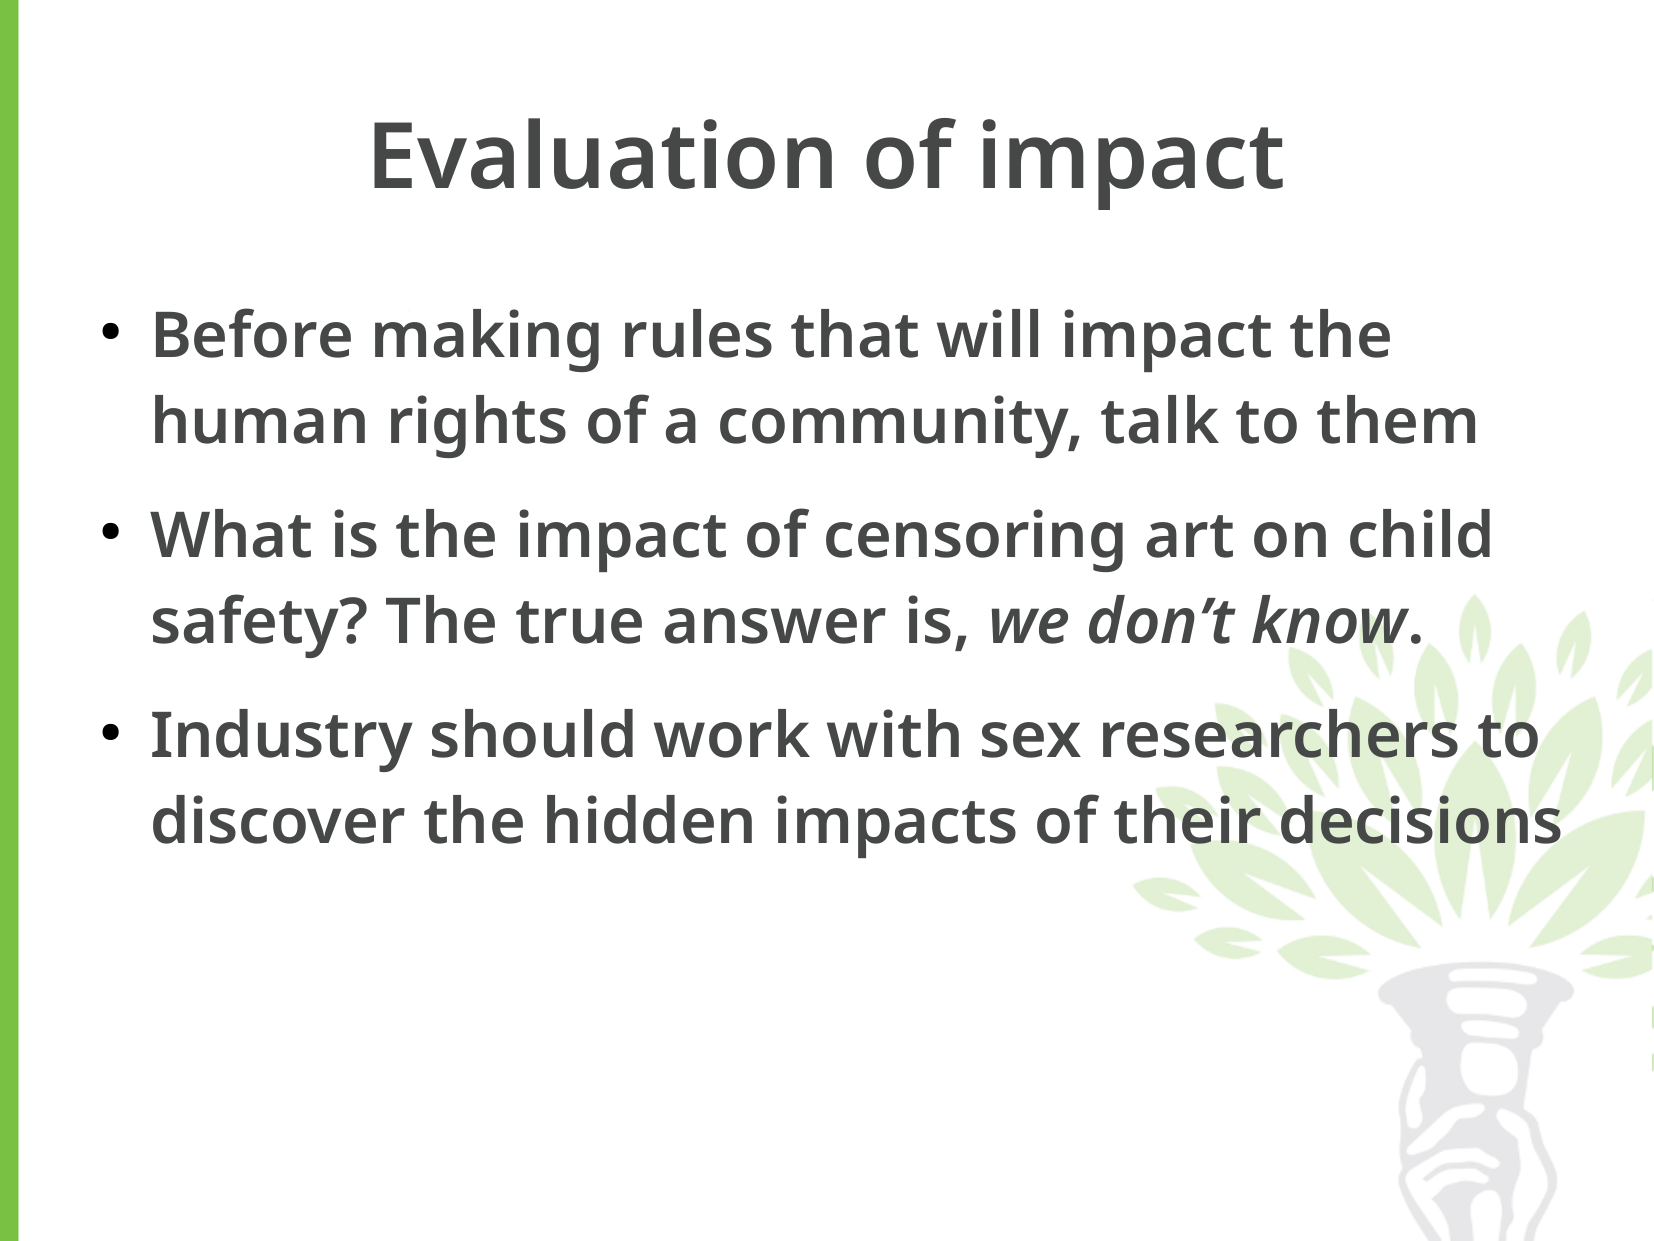

# Evaluation of impact
Before making rules that will impact the human rights of a community, talk to them
What is the impact of censoring art on child safety? The true answer is, we don’t know.
Industry should work with sex researchers to discover the hidden impacts of their decisions